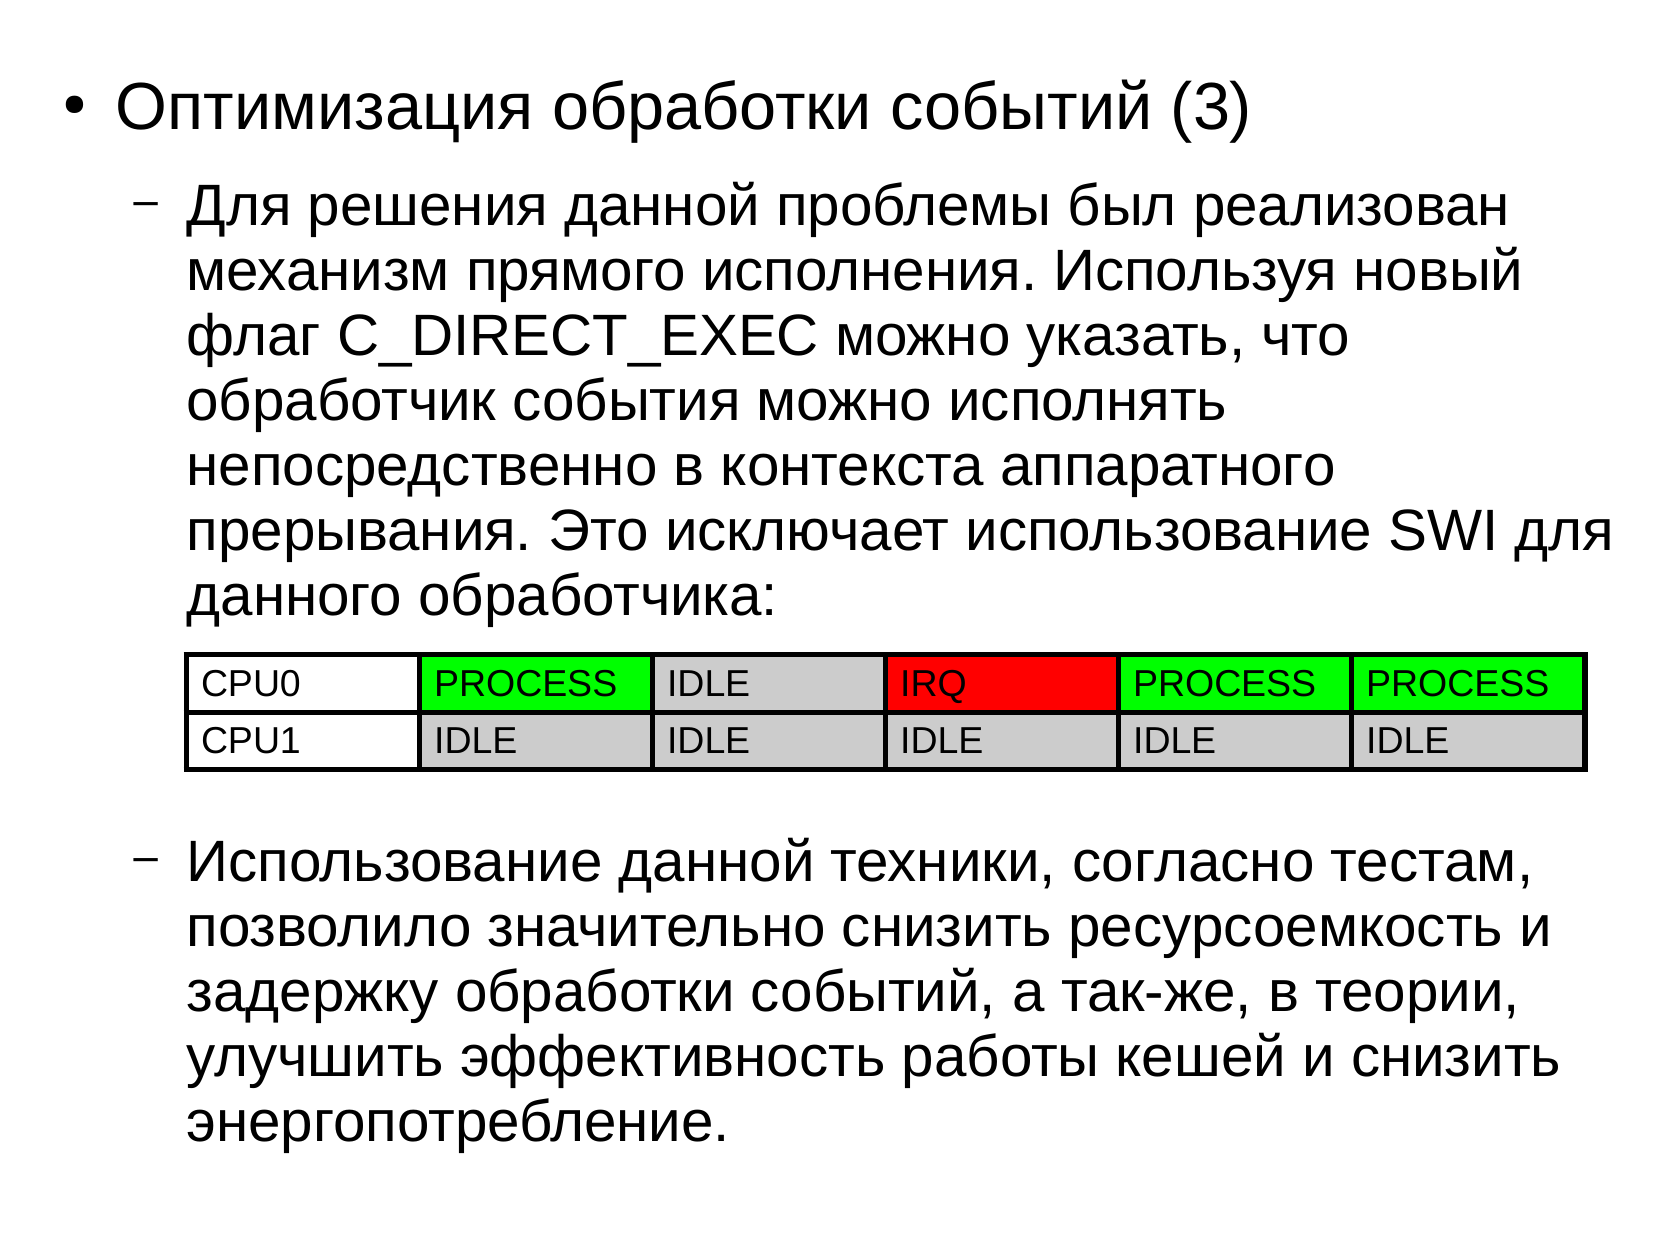

# Оптимизация обработки событий (3)
Для решения данной проблемы был реализован механизм прямого исполнения. Используя новый флаг C_DIRECT_EXEC можно указать, что обработчик события можно исполнять непосредственно в контекста аппаратного прерывания. Это исключает использование SWI для данного обработчика:
Использование данной техники, согласно тестам, позволило значительно снизить ресурсоемкость и задержку обработки событий, а так-же, в теории, улучшить эффективность работы кешей и снизить энергопотребление.
| CPU0 | PROCESS | IDLE | IRQ | PROCESS | PROCESS |
| --- | --- | --- | --- | --- | --- |
| CPU1 | IDLE | IDLE | IDLE | IDLE | IDLE |